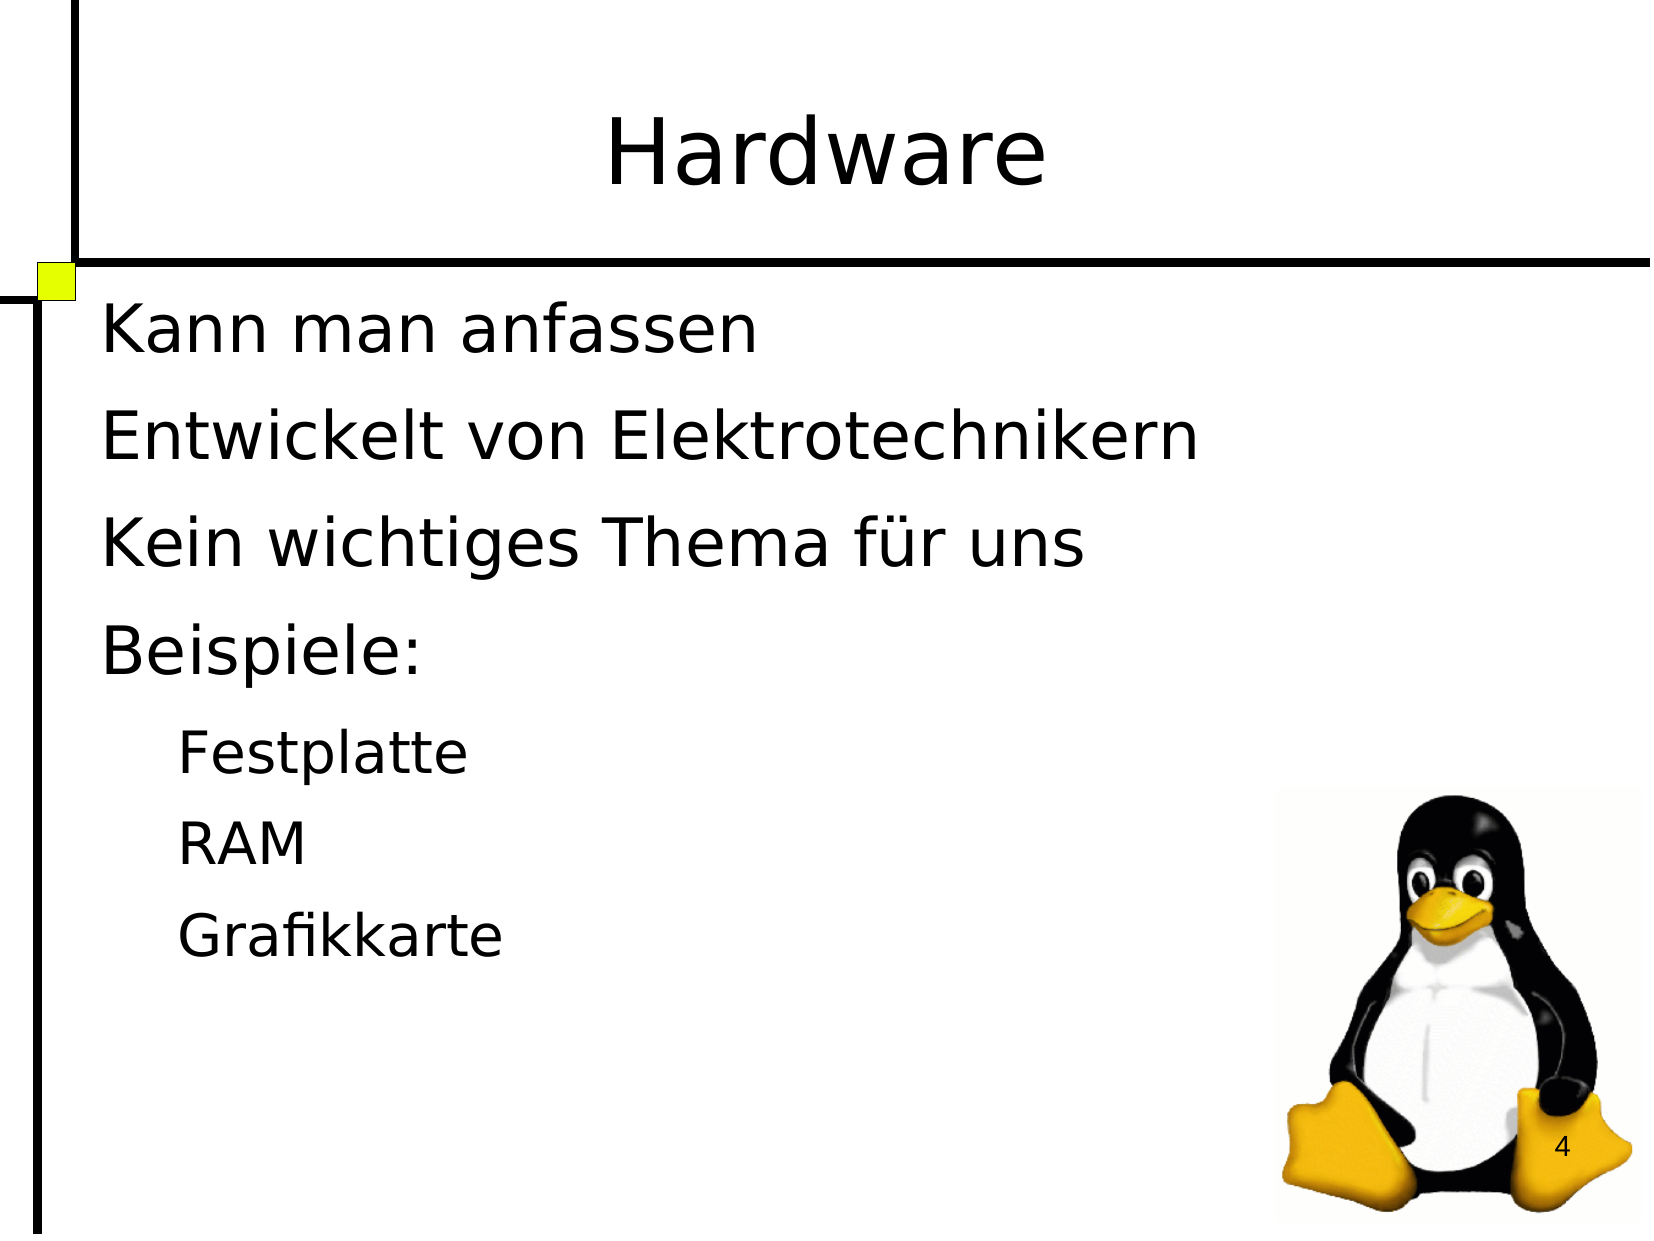

# Hardware
Kann man anfassen
Entwickelt von Elektrotechnikern
Kein wichtiges Thema für uns
Beispiele:
Festplatte
RAM
Grafikkarte
4